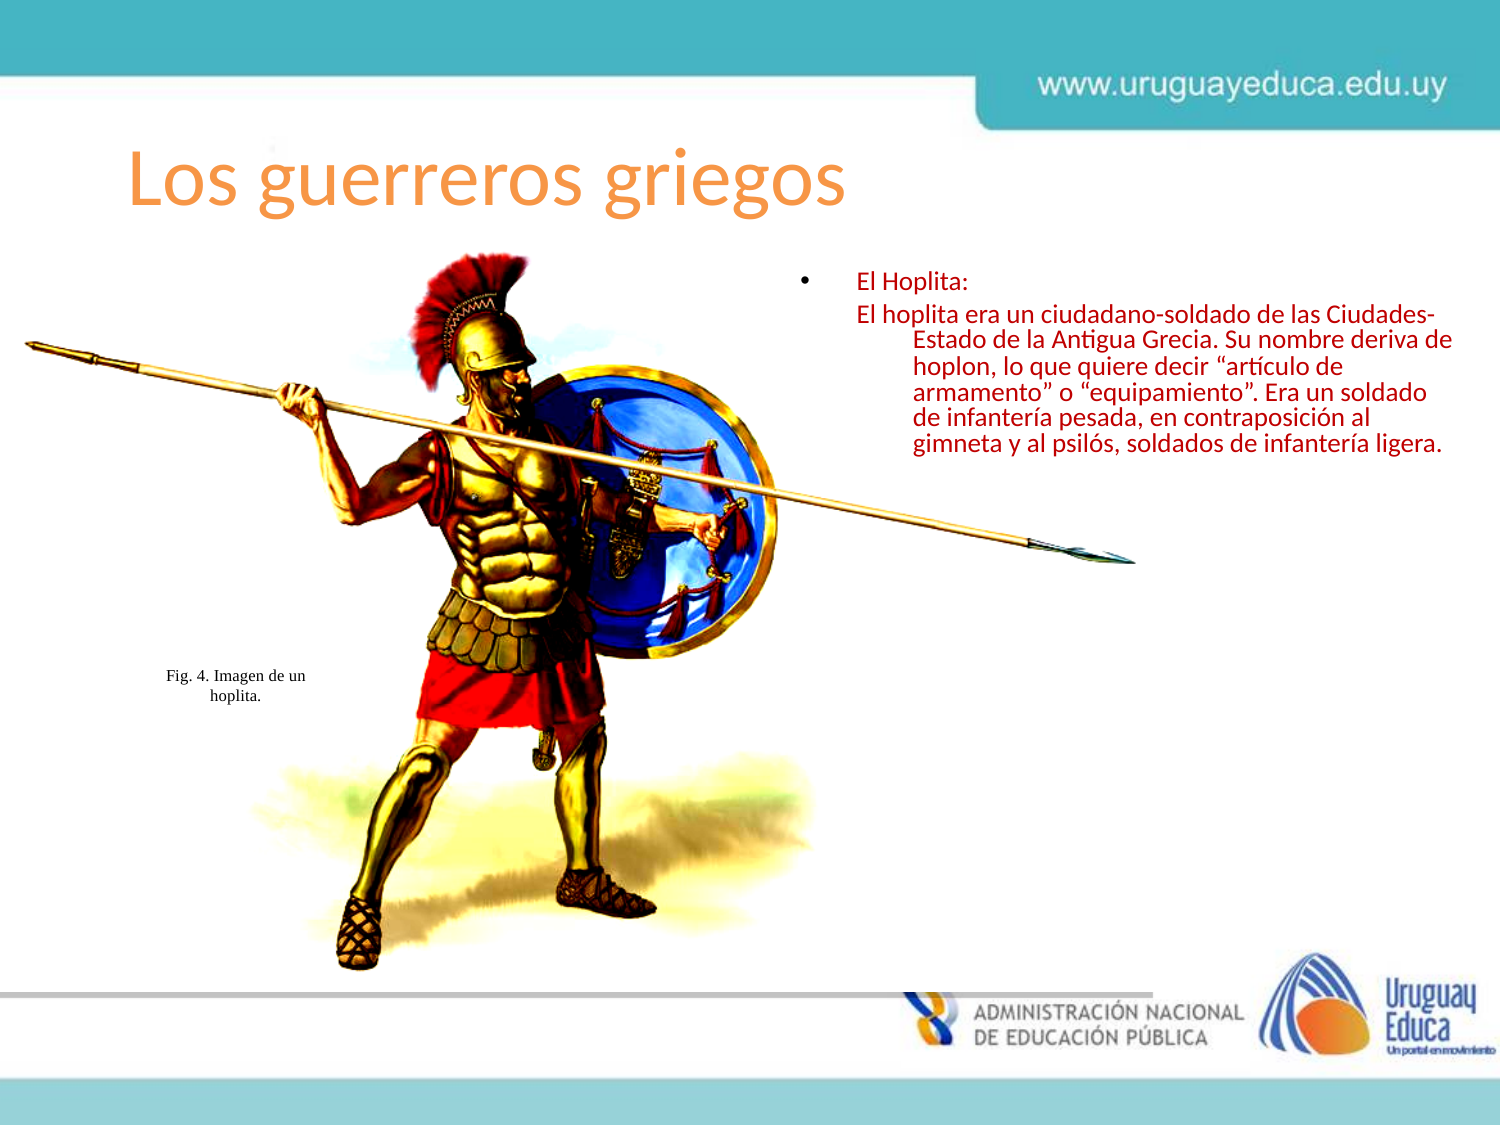

# Los guerreros griegos
El Hoplita:
El hoplita era un ciudadano-soldado de las Ciudades-Estado de la Antigua Grecia. Su nombre deriva de hoplon, lo que quiere decir “artículo de armamento” o “equipamiento”. Era un soldado de infantería pesada, en contraposición al gimneta y al psilós, soldados de infantería ligera.
Fig. 4. Imagen de un hoplita.